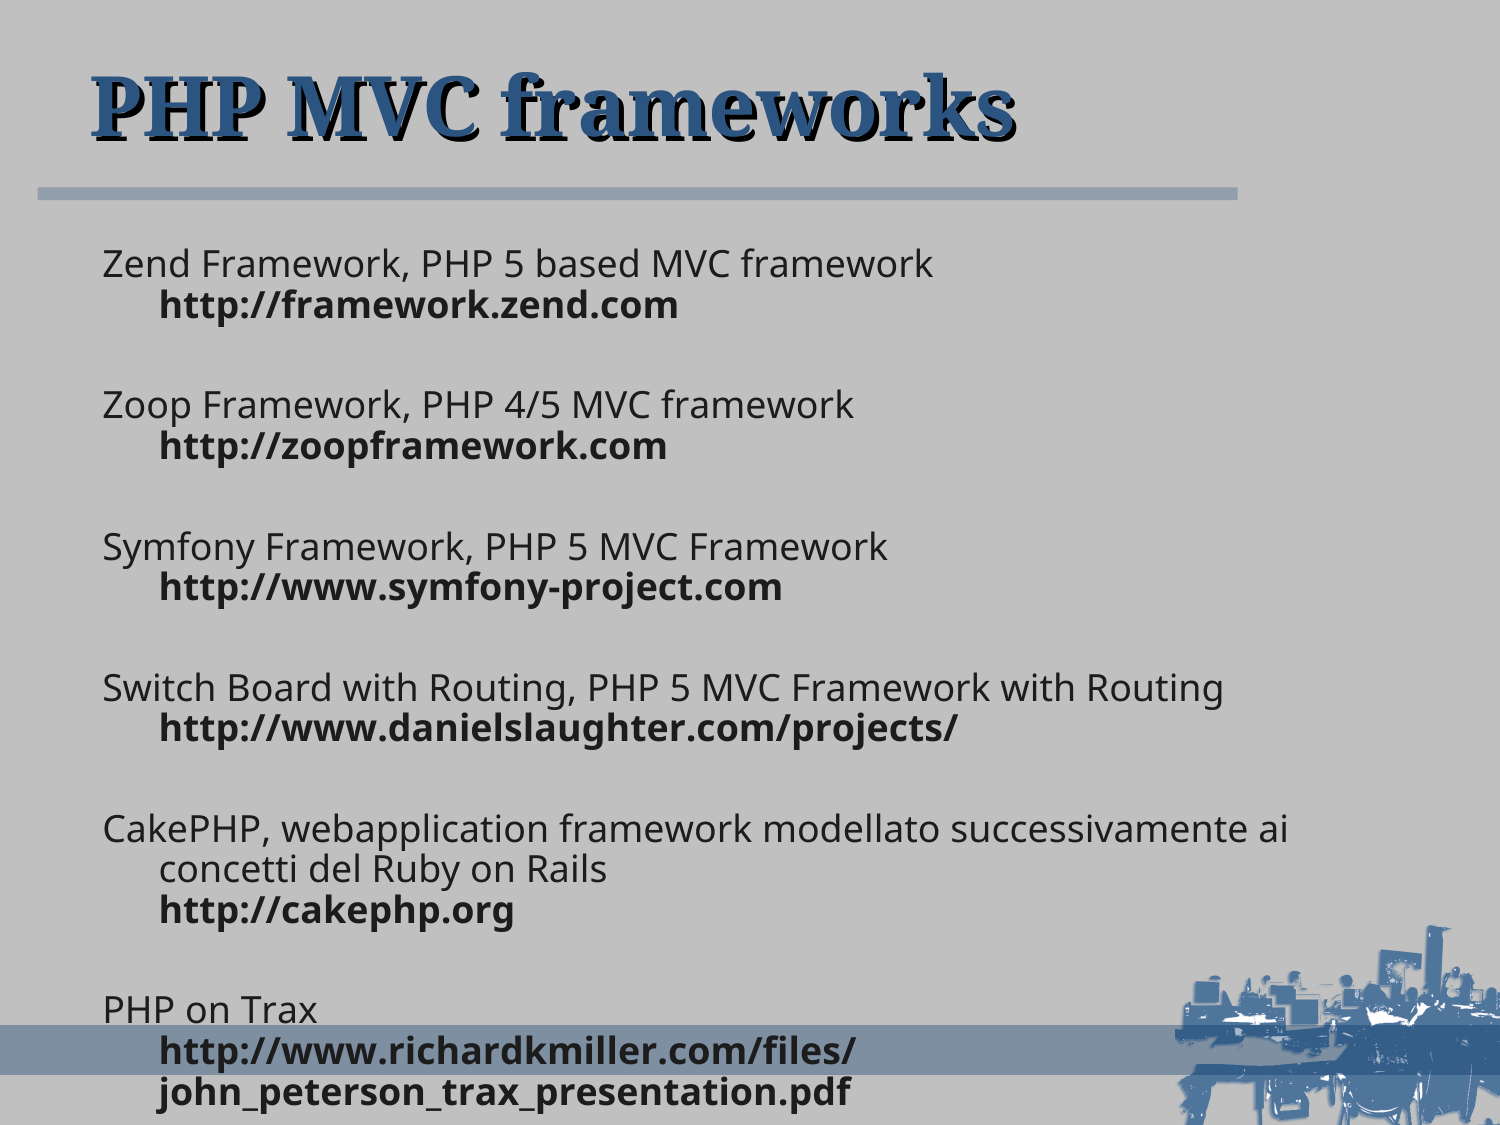

# PHP MVC frameworks
Zend Framework, PHP 5 based MVC framework
http://framework.zend.com
Zoop Framework, PHP 4/5 MVC framework
http://zoopframework.com
Symfony Framework, PHP 5 MVC Framework
http://www.symfony-project.com
Switch Board with Routing, PHP 5 MVC Framework with Routing
http://www.danielslaughter.com/projects/
CakePHP, webapplication framework modellato successivamente ai concetti del Ruby on Rails
http://cakephp.org
PHP on Trax
http://www.richardkmiller.com/files/
john_peterson_trax_presentation.pdf